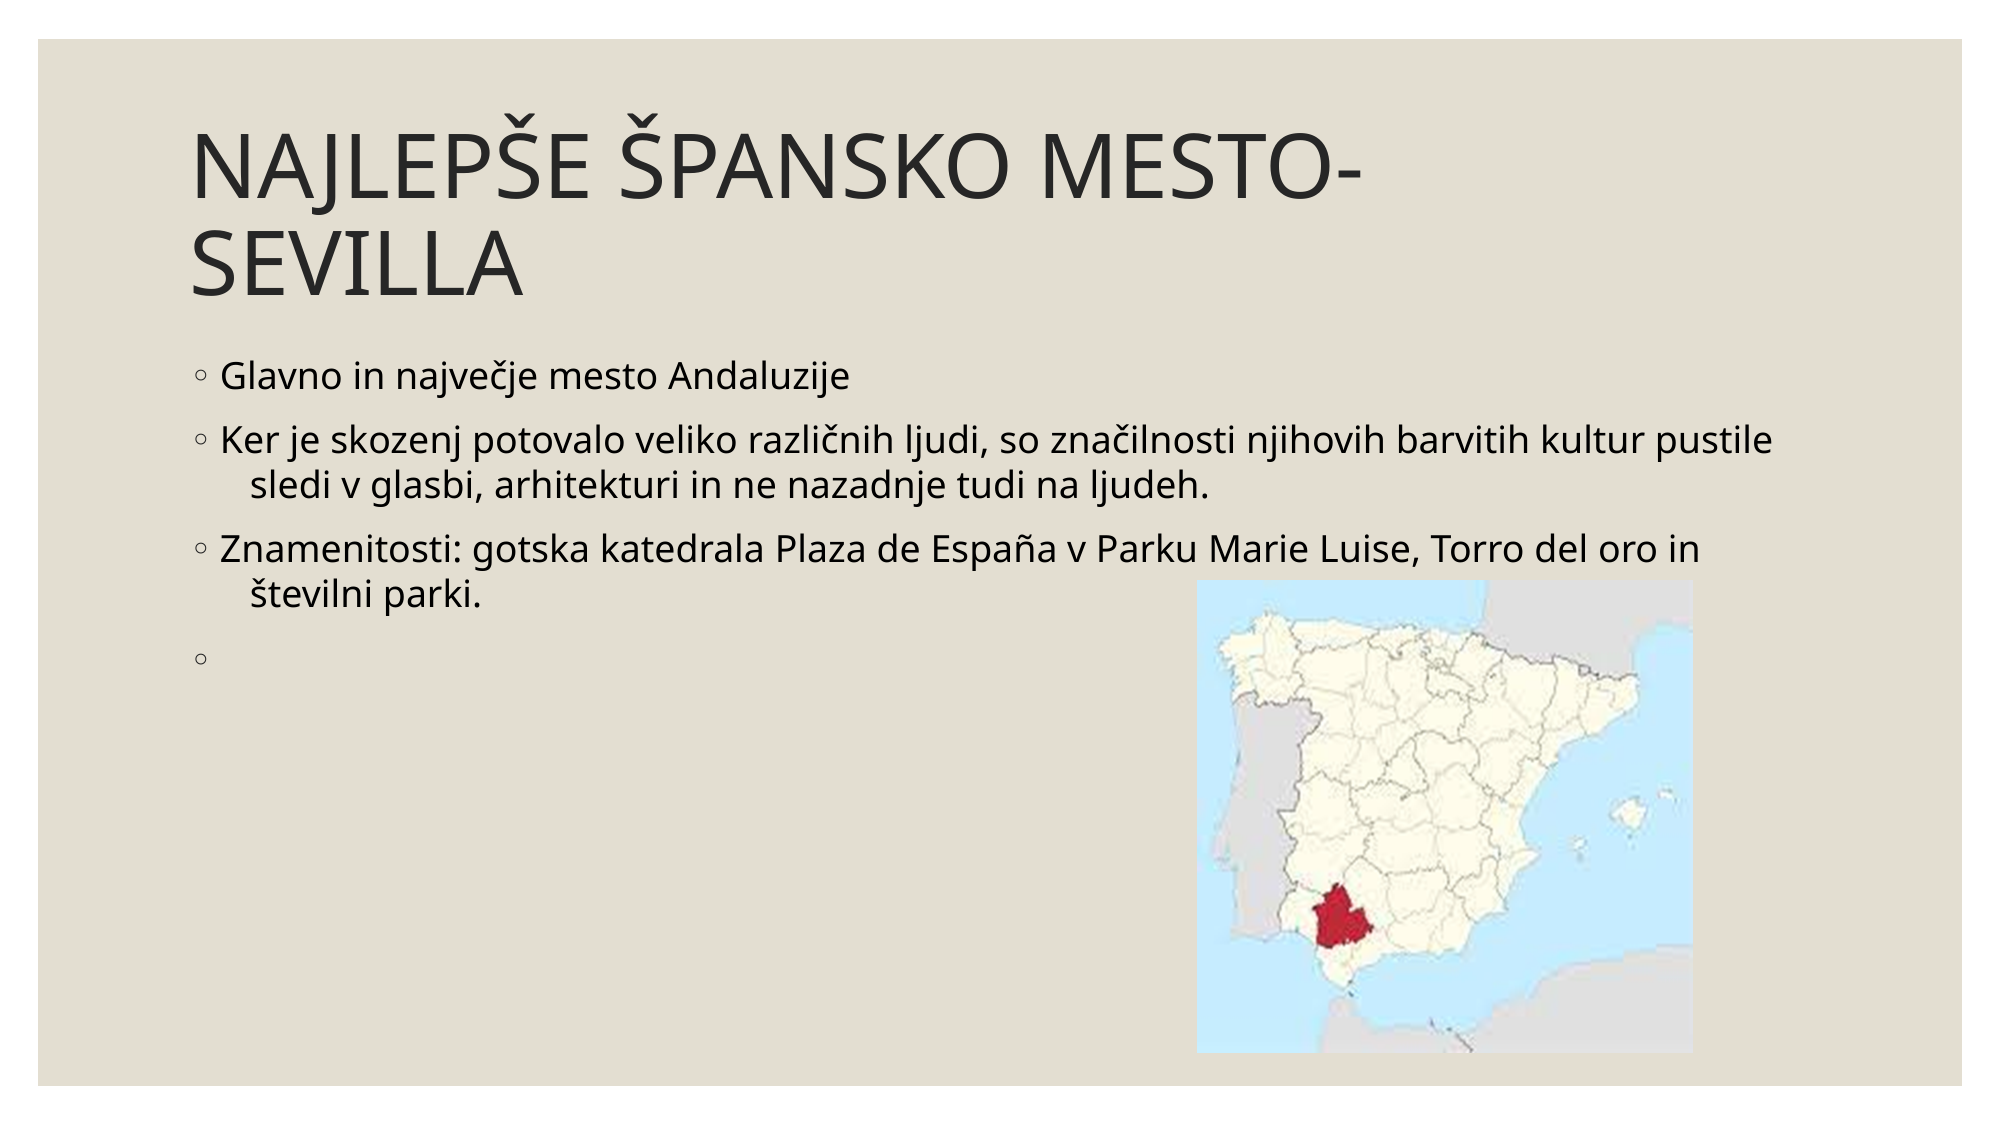

# NAJLEPŠE ŠPANSKO MESTO- SEVILLA
Glavno in največje mesto Andaluzije
Ker je skozenj potovalo veliko različnih ljudi, so značilnosti njihovih barvitih kultur pustile sledi v glasbi, arhitekturi in ne nazadnje tudi na ljudeh.
Znamenitosti: gotska katedrala Plaza de España v Parku Marie Luise, Torro del oro in številni parki.